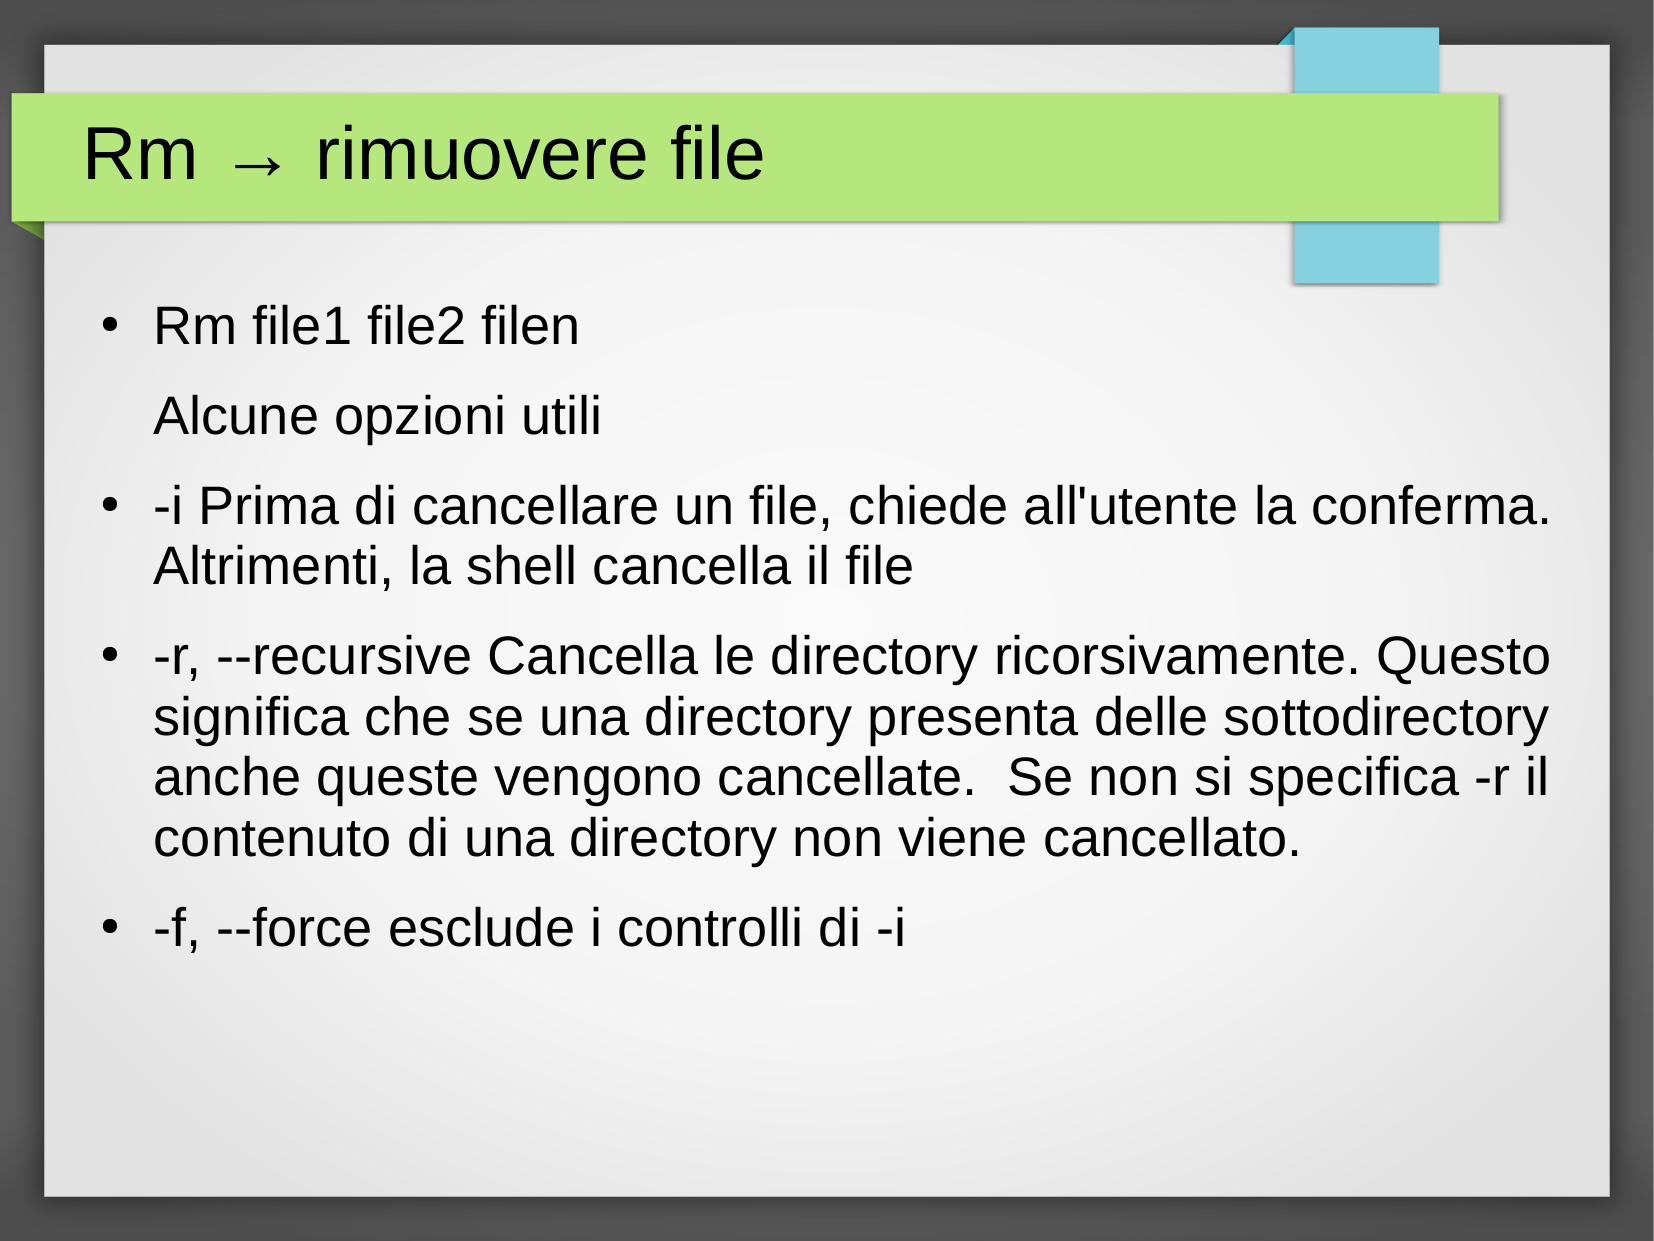

# Rm → rimuovere file
Rm file1 file2 filen
Alcune opzioni utili
-i Prima di cancellare un file, chiede all'utente la conferma. Altrimenti, la shell cancella il file
-r, --recursive Cancella le directory ricorsivamente. Questo significa che se una directory presenta delle sottodirectory anche queste vengono cancellate. Se non si specifica -r il contenuto di una directory non viene cancellato.
-f, --force esclude i controlli di -i